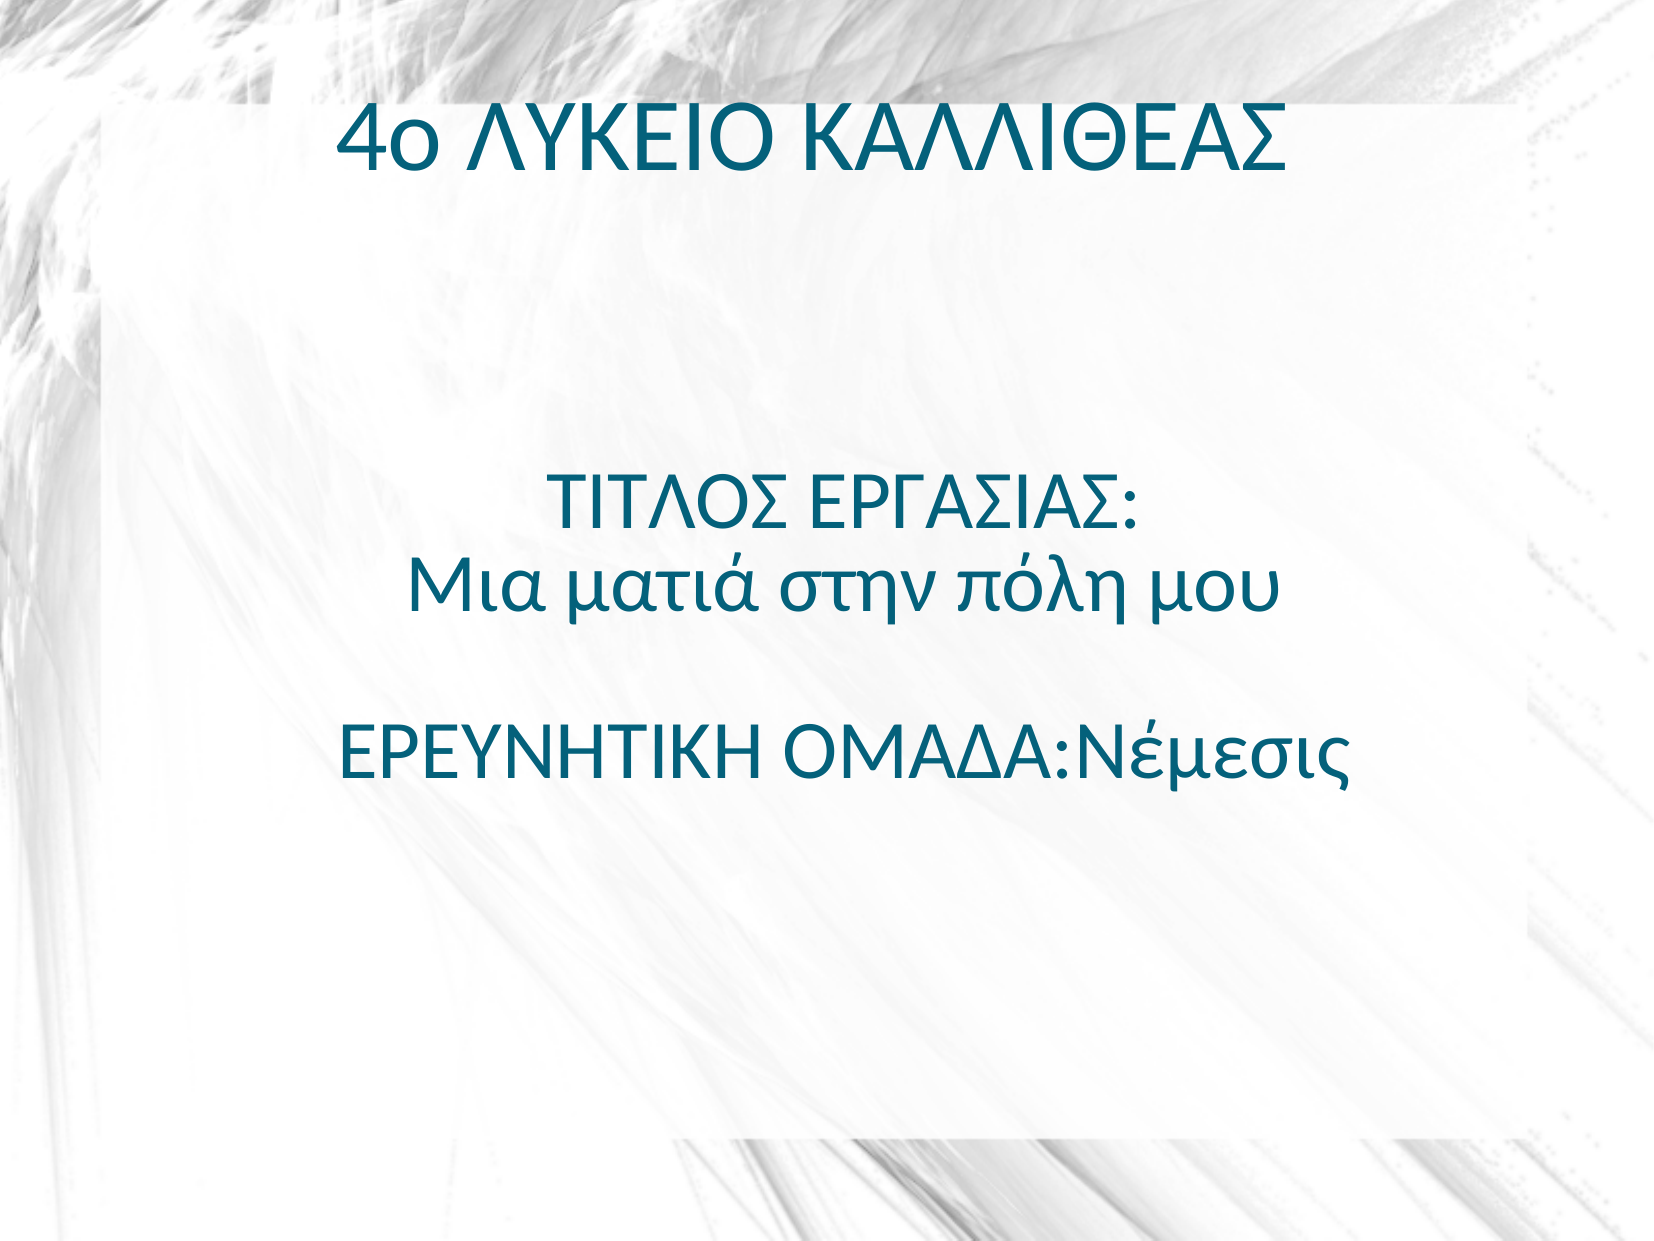

# 4ο ΛΥΚΕΙΟ ΚΑΛΛΙΘΕΑΣ
ΤΙΤΛΟΣ ΕΡΓΑΣΙΑΣ:
Μια ματιά στην πόλη μου
ΕΡΕΥΝΗΤΙΚΗ ΟΜΑΔΑ:Νέμεσις